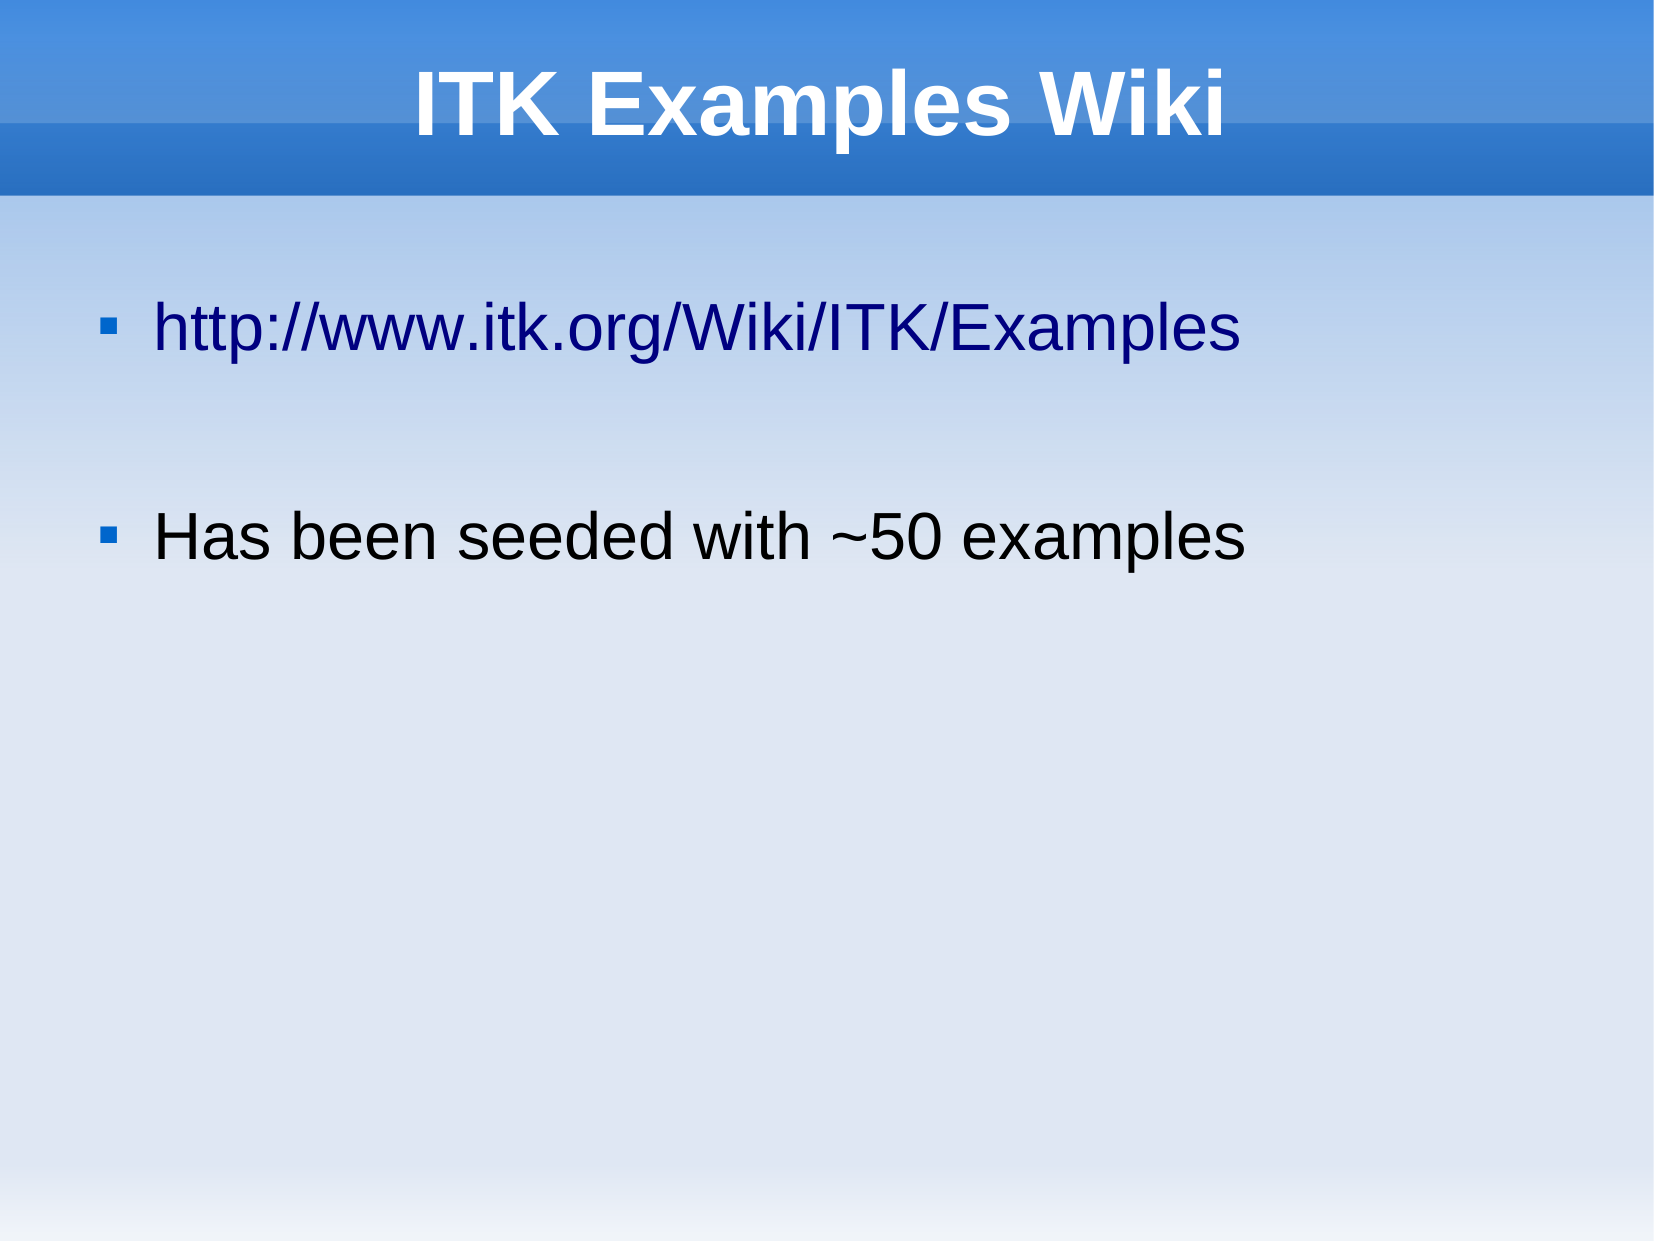

# ITK Examples Wiki
http://www.itk.org/Wiki/ITK/Examples
Has been seeded with ~50 examples